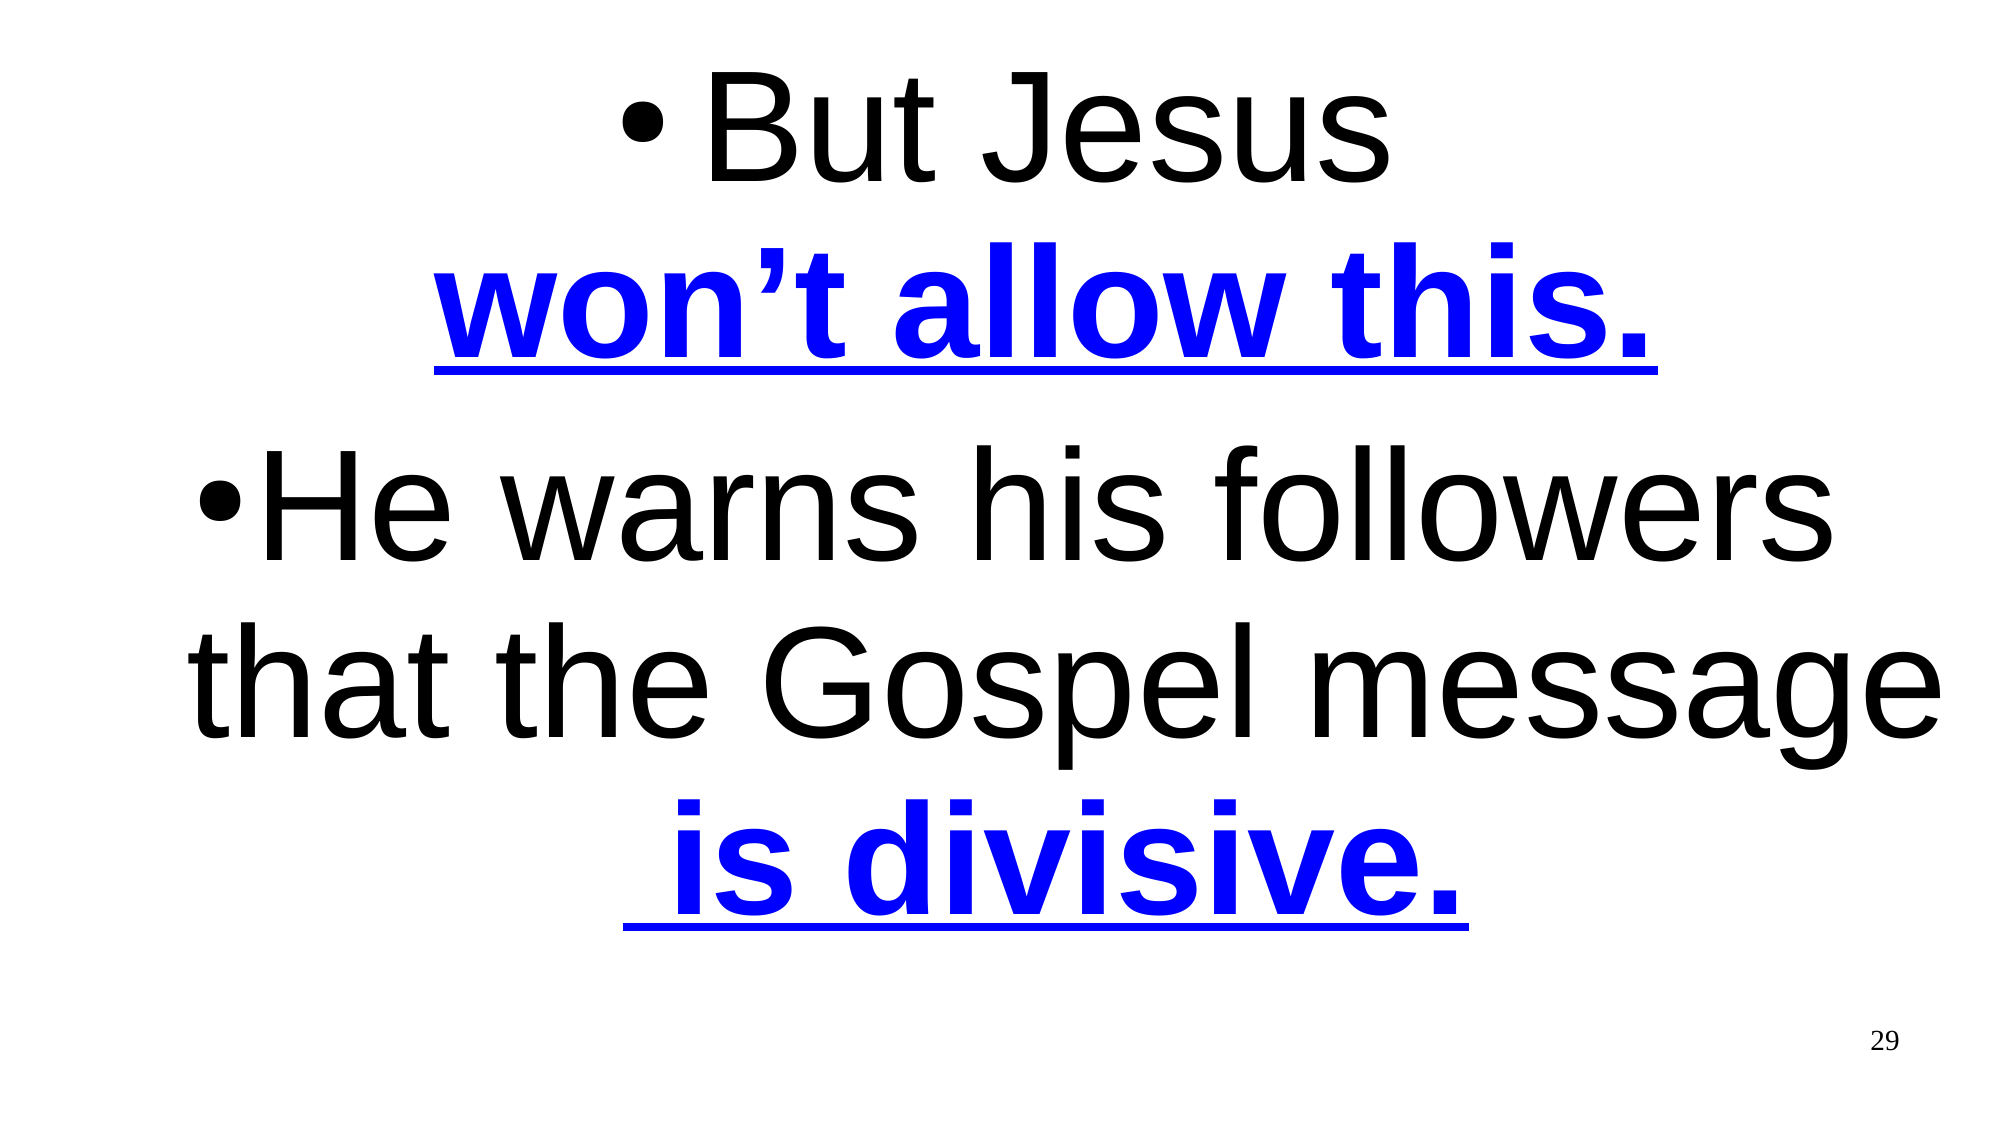

# But Jesus won’t allow this.
He warns his followers
 that the Gospel message
 is divisive.
29